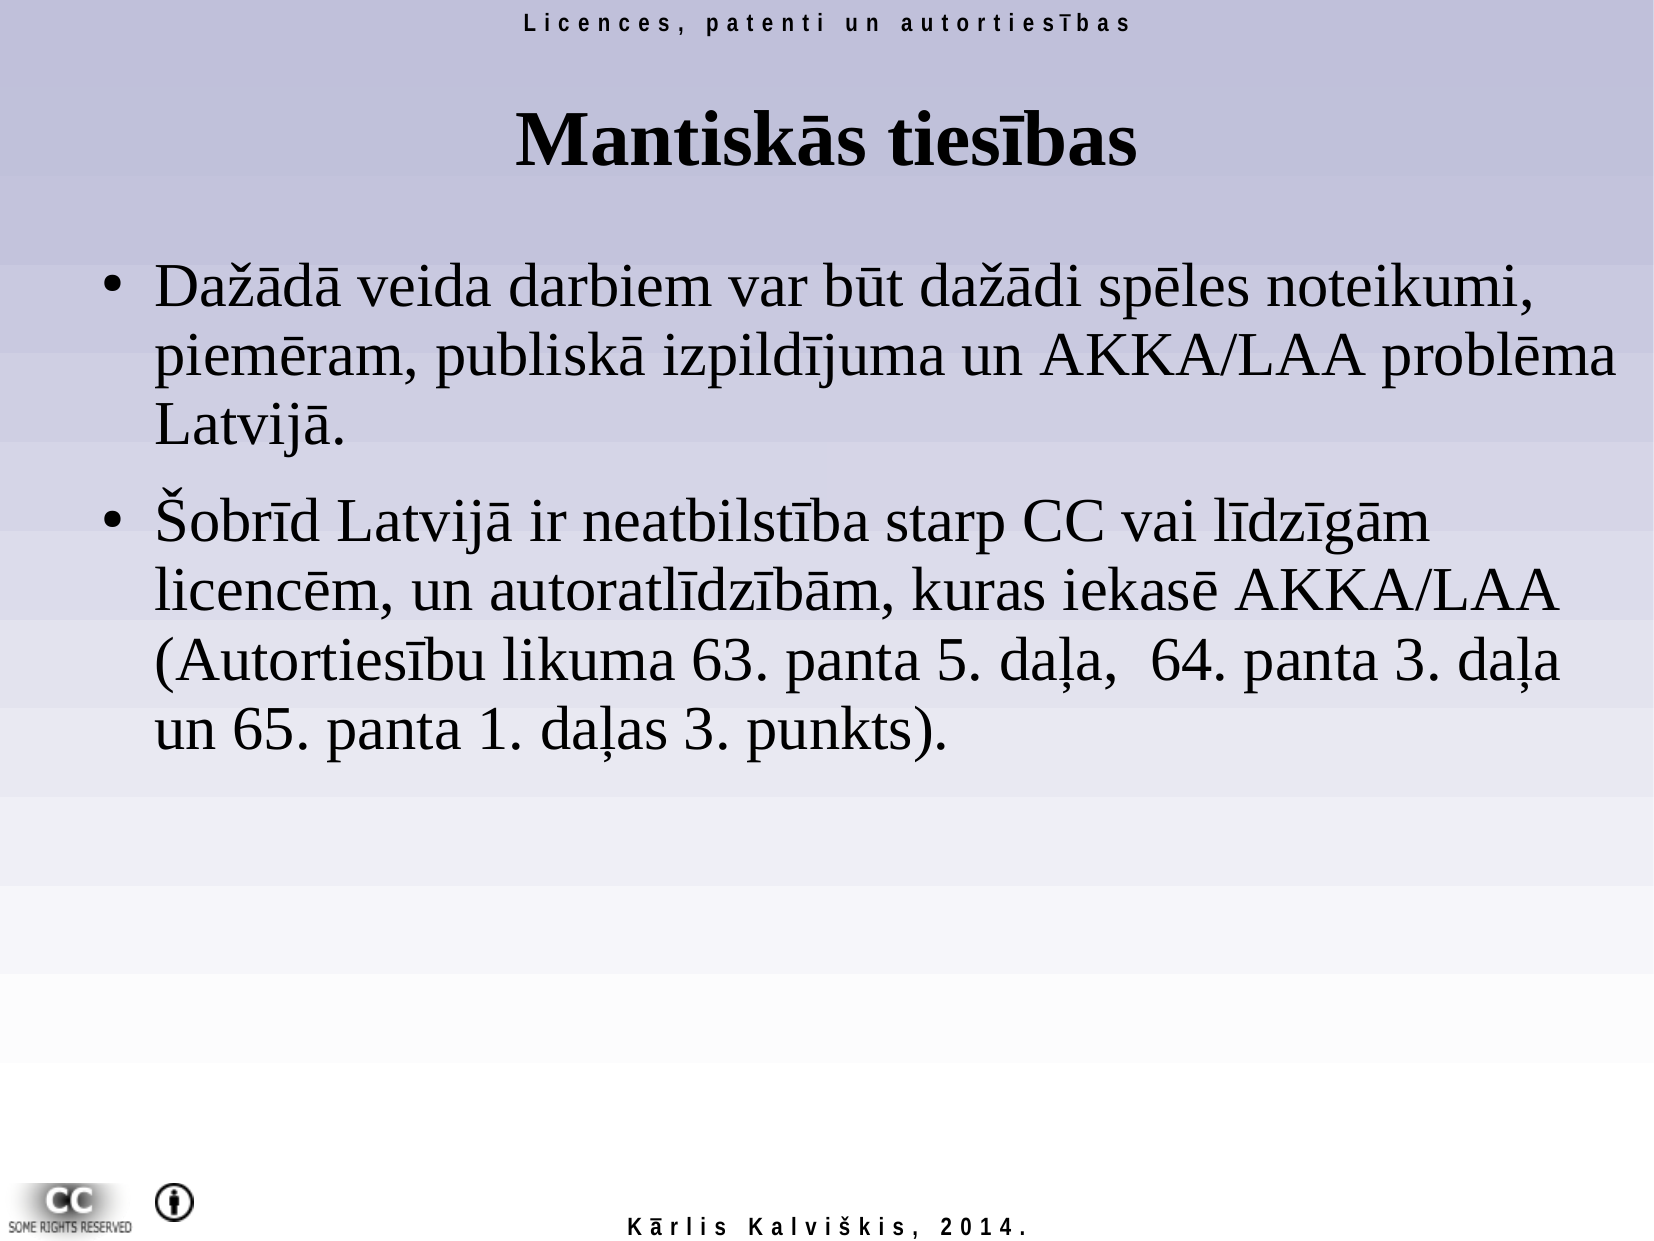

# Mantiskās tiesības
Dažādā veida darbiem var būt dažādi spēles noteikumi, piemēram, publiskā izpildījuma un AKKA/LAA problēma Latvijā.
Šobrīd Latvijā ir neatbilstība starp CC vai līdzīgām licencēm, un autoratlīdzībām, kuras iekasē AKKA/LAA (Autortiesību likuma 63. panta 5. daļa, 64. panta 3. daļa un 65. panta 1. daļas 3. punkts).